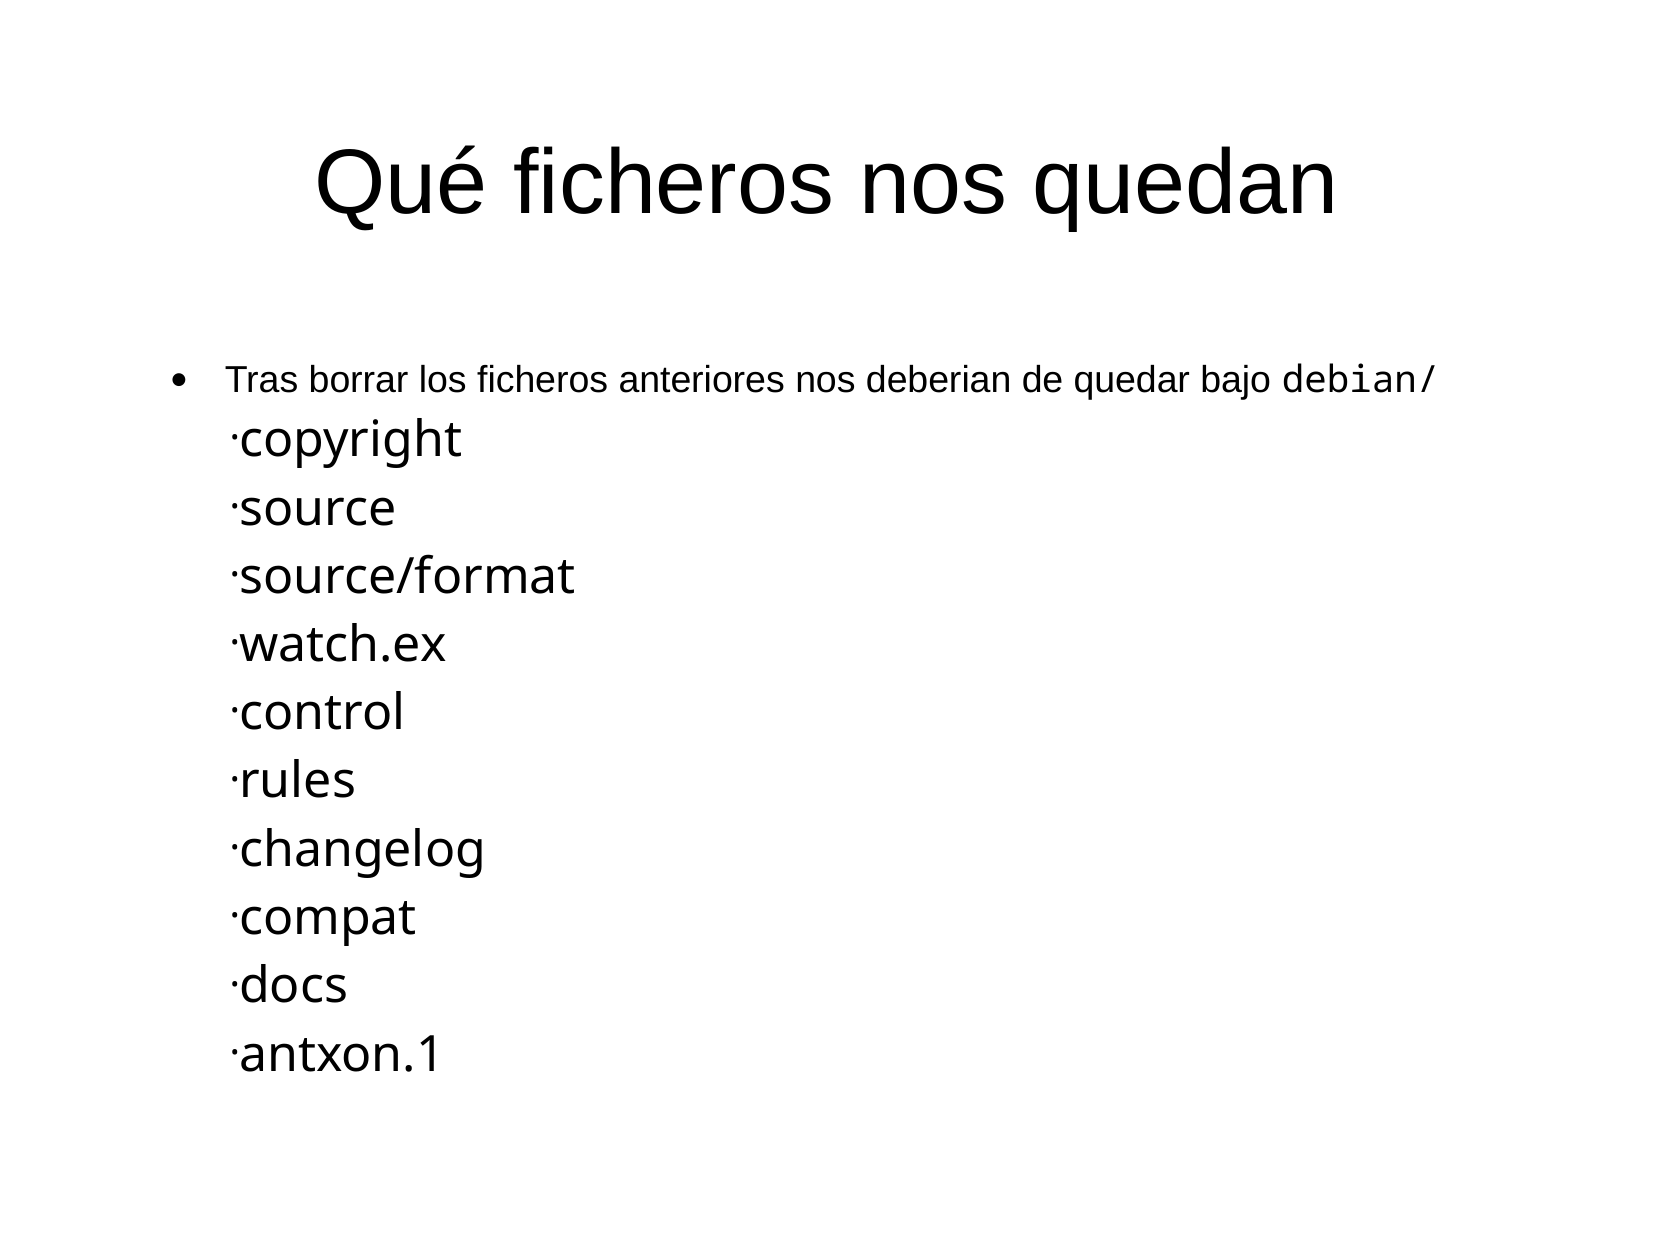

Qué ficheros nos quedan
Tras borrar los ficheros anteriores nos deberian de quedar bajo debian/
copyright
source
source/format
watch.ex
control
rules
changelog
compat
docs
antxon.1